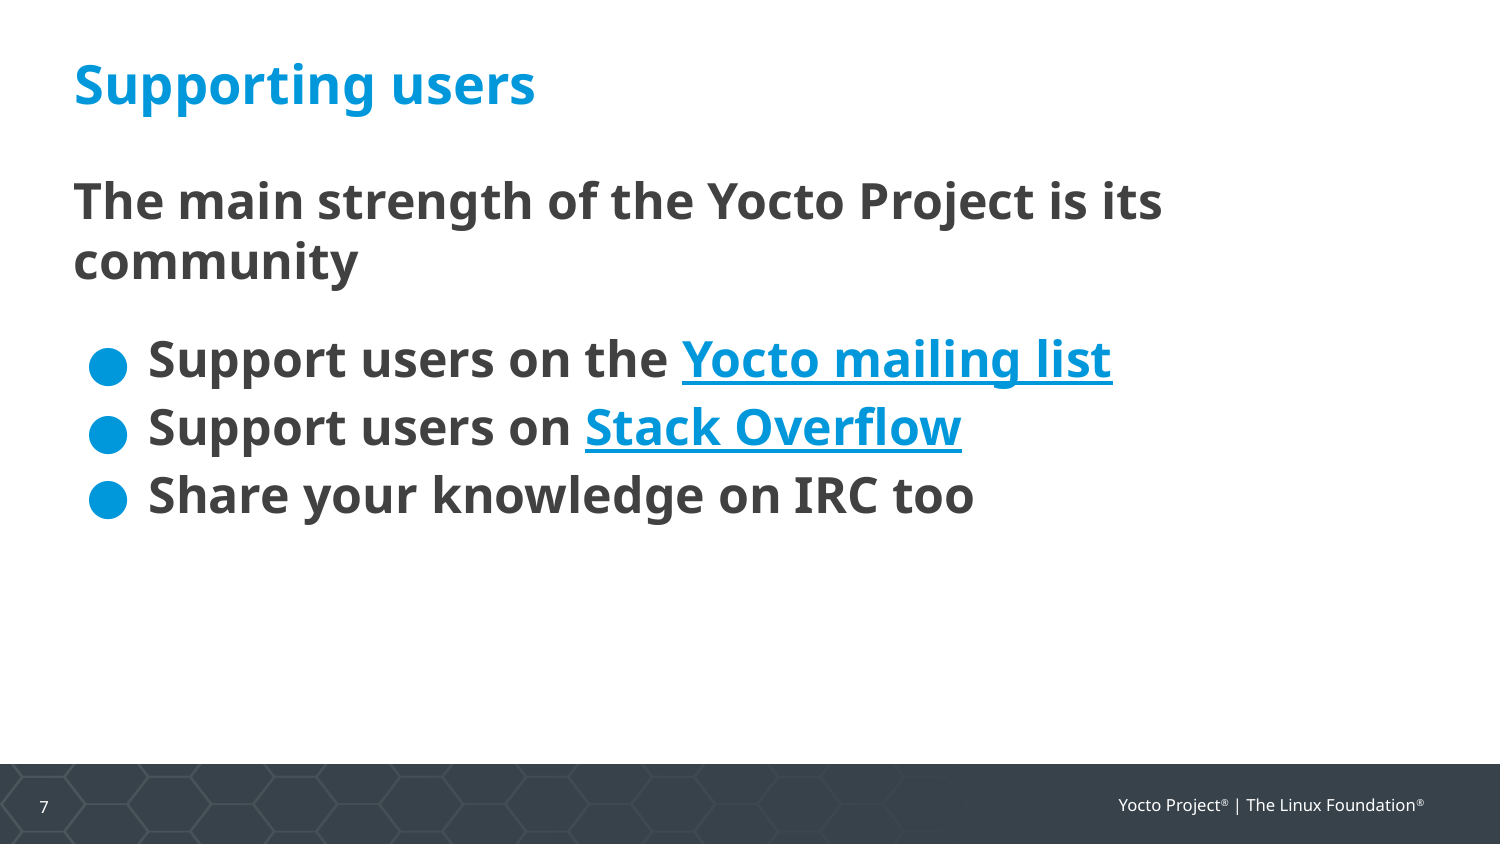

# Supporting users
The main strength of the Yocto Project is its community
Support users on the Yocto mailing list
Support users on Stack Overflow
Share your knowledge on IRC too